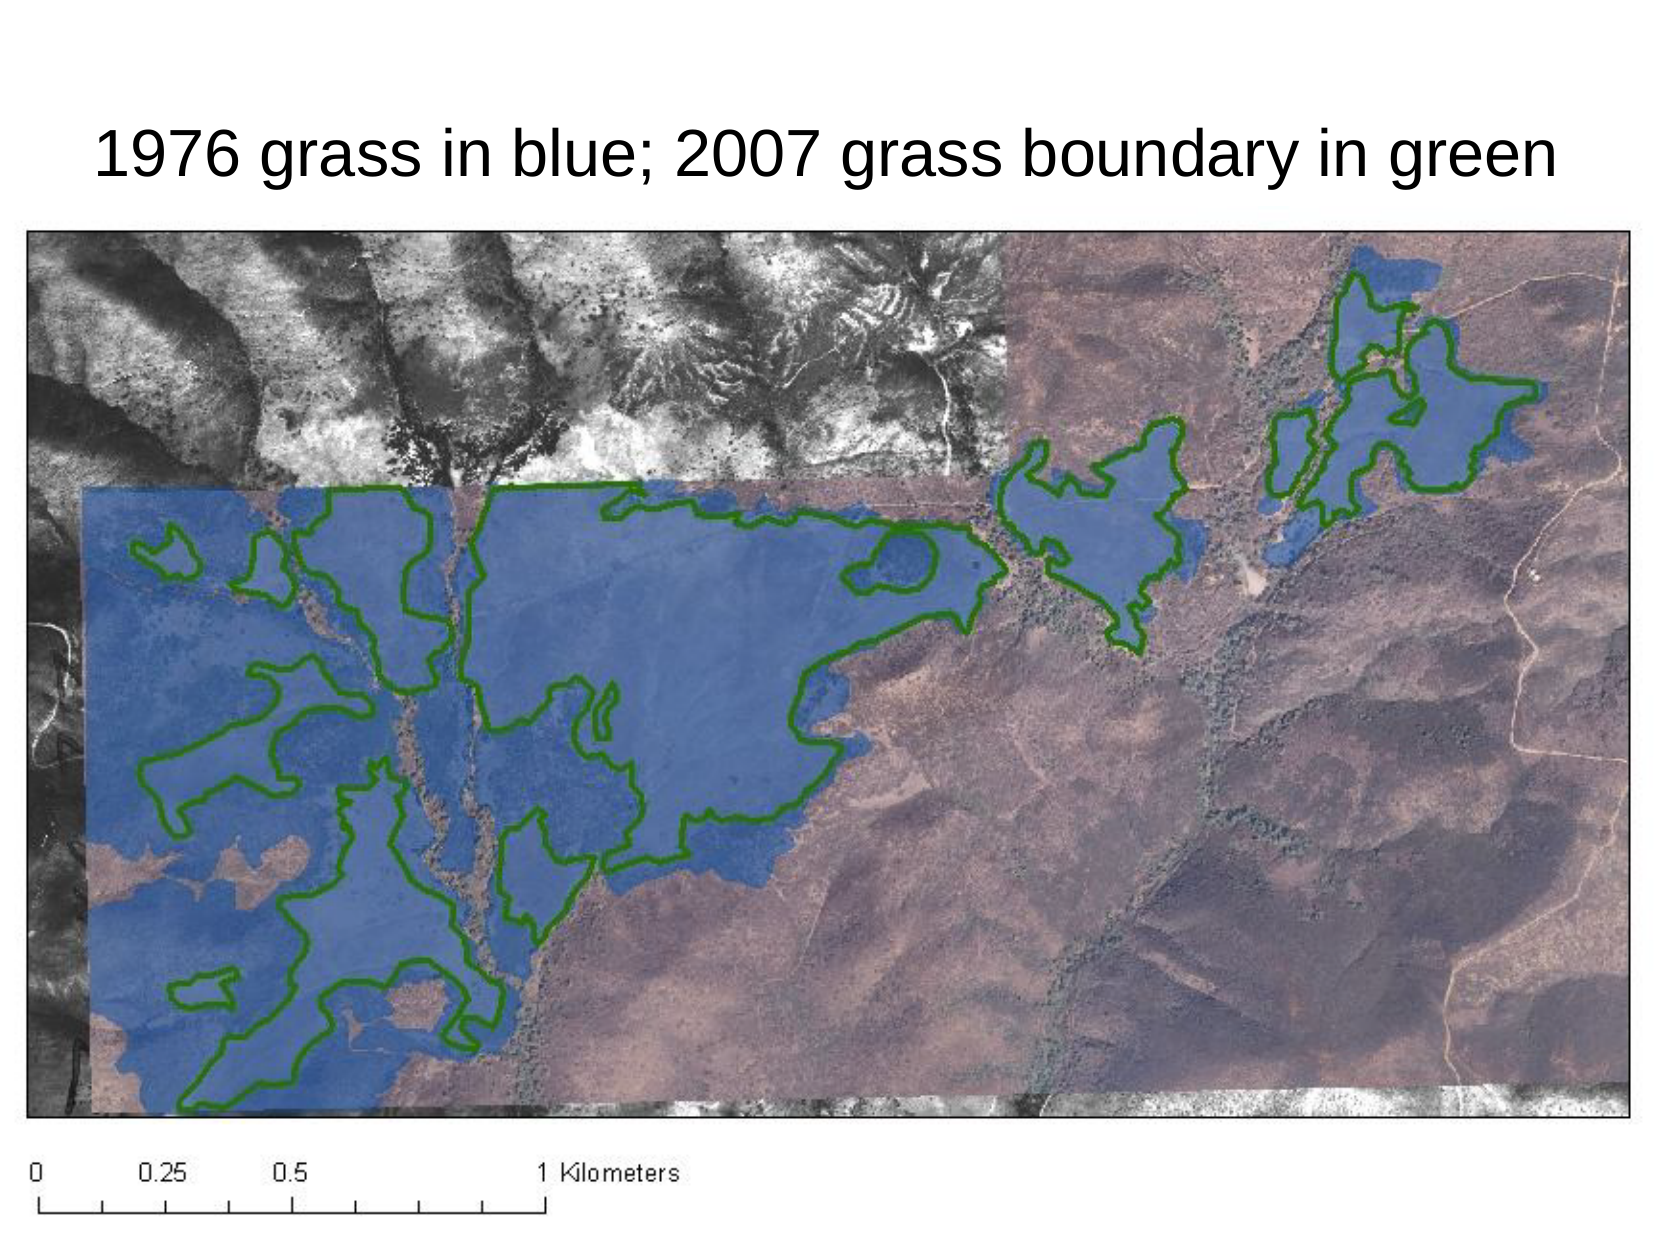

# 1976 grass in blue; 2007 grass boundary in green